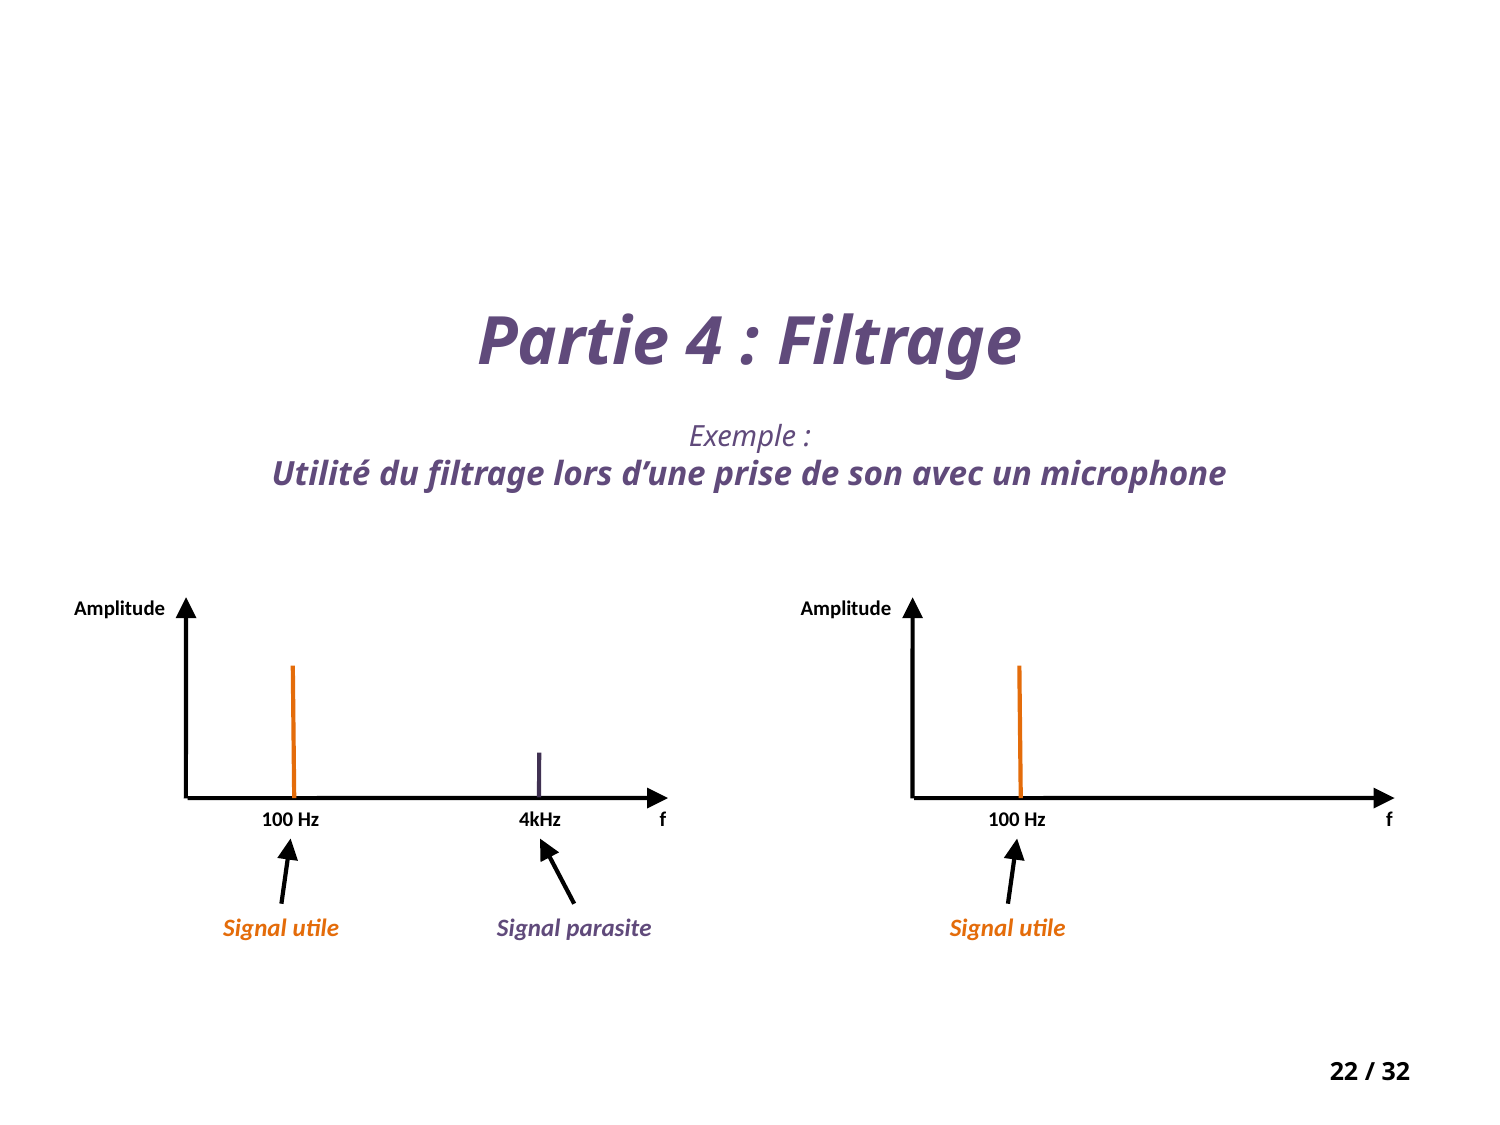

# Partie 4 : Filtrage Exemple : Utilité du filtrage lors d’une prise de son avec un microphone
Amplitude
Amplitude
100 Hz
4kHz
f
100 Hz
f
Signal utile
Signal parasite
Signal utile